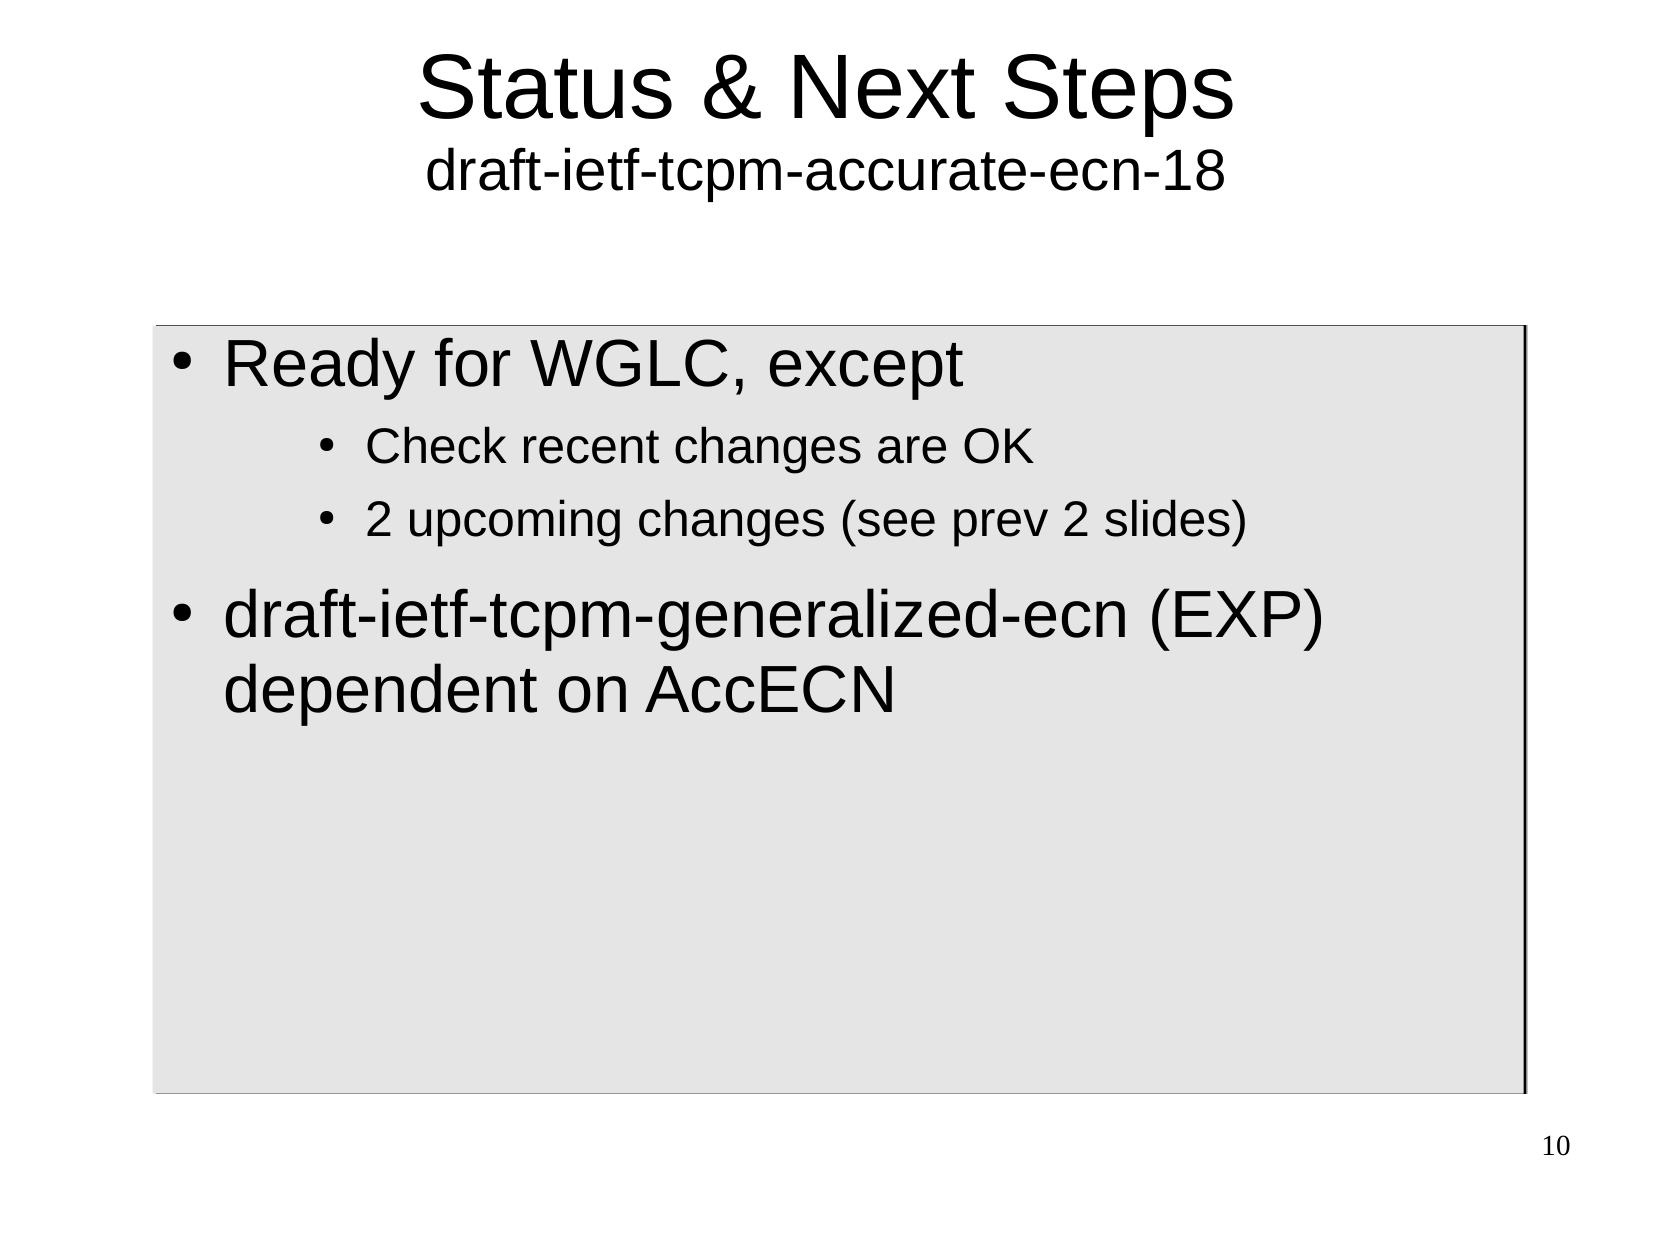

# Status & Next Steps draft-ietf-tcpm-accurate-ecn-18
Ready for WGLC, except
Check recent changes are OK
2 upcoming changes (see prev 2 slides)
draft-ietf-tcpm-generalized-ecn (EXP)
dependent on AccECN
10